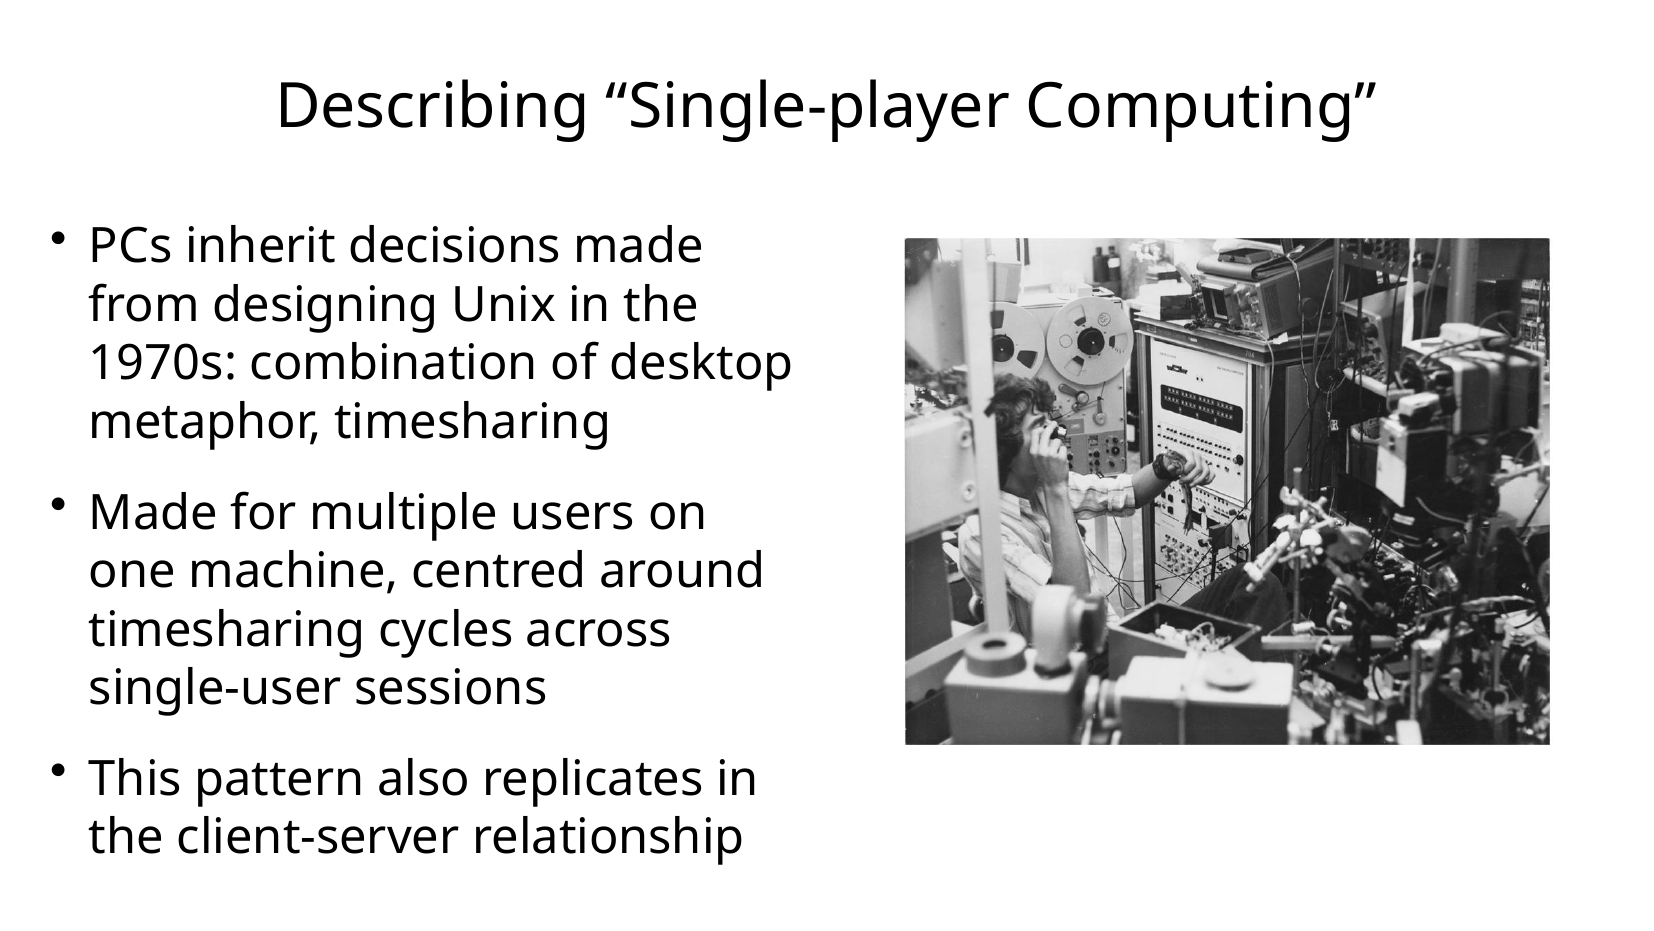

# Describing “Single-player Computing”
PCs inherit decisions made from designing Unix in the 1970s: combination of desktop metaphor, timesharing
Made for multiple users on one machine, centred around timesharing cycles across single-user sessions
This pattern also replicates in the client-server relationship